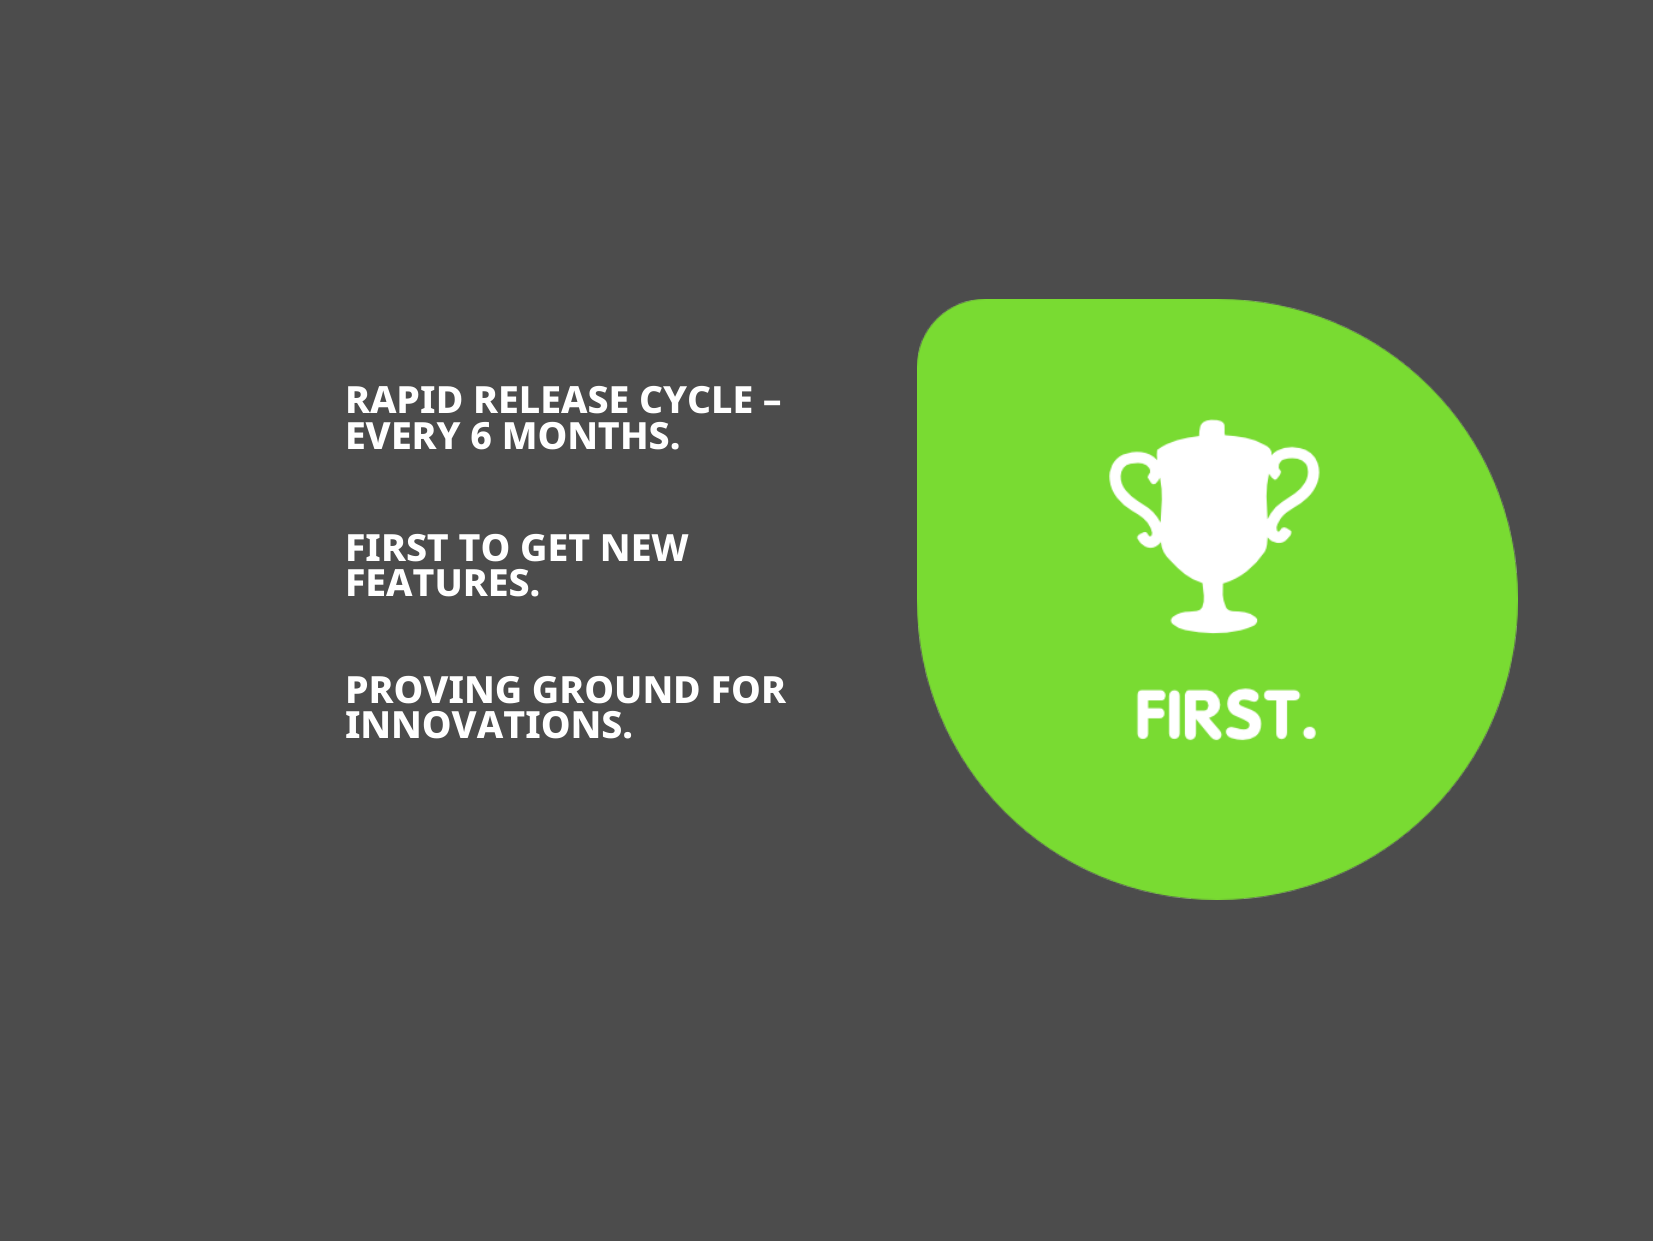

# RAPID RELEASE CYCLE – EVERY 6 MONTHS.
FIRST TO GET NEW FEATURES.
PROVING GROUND FOR
INNOVATIONS.